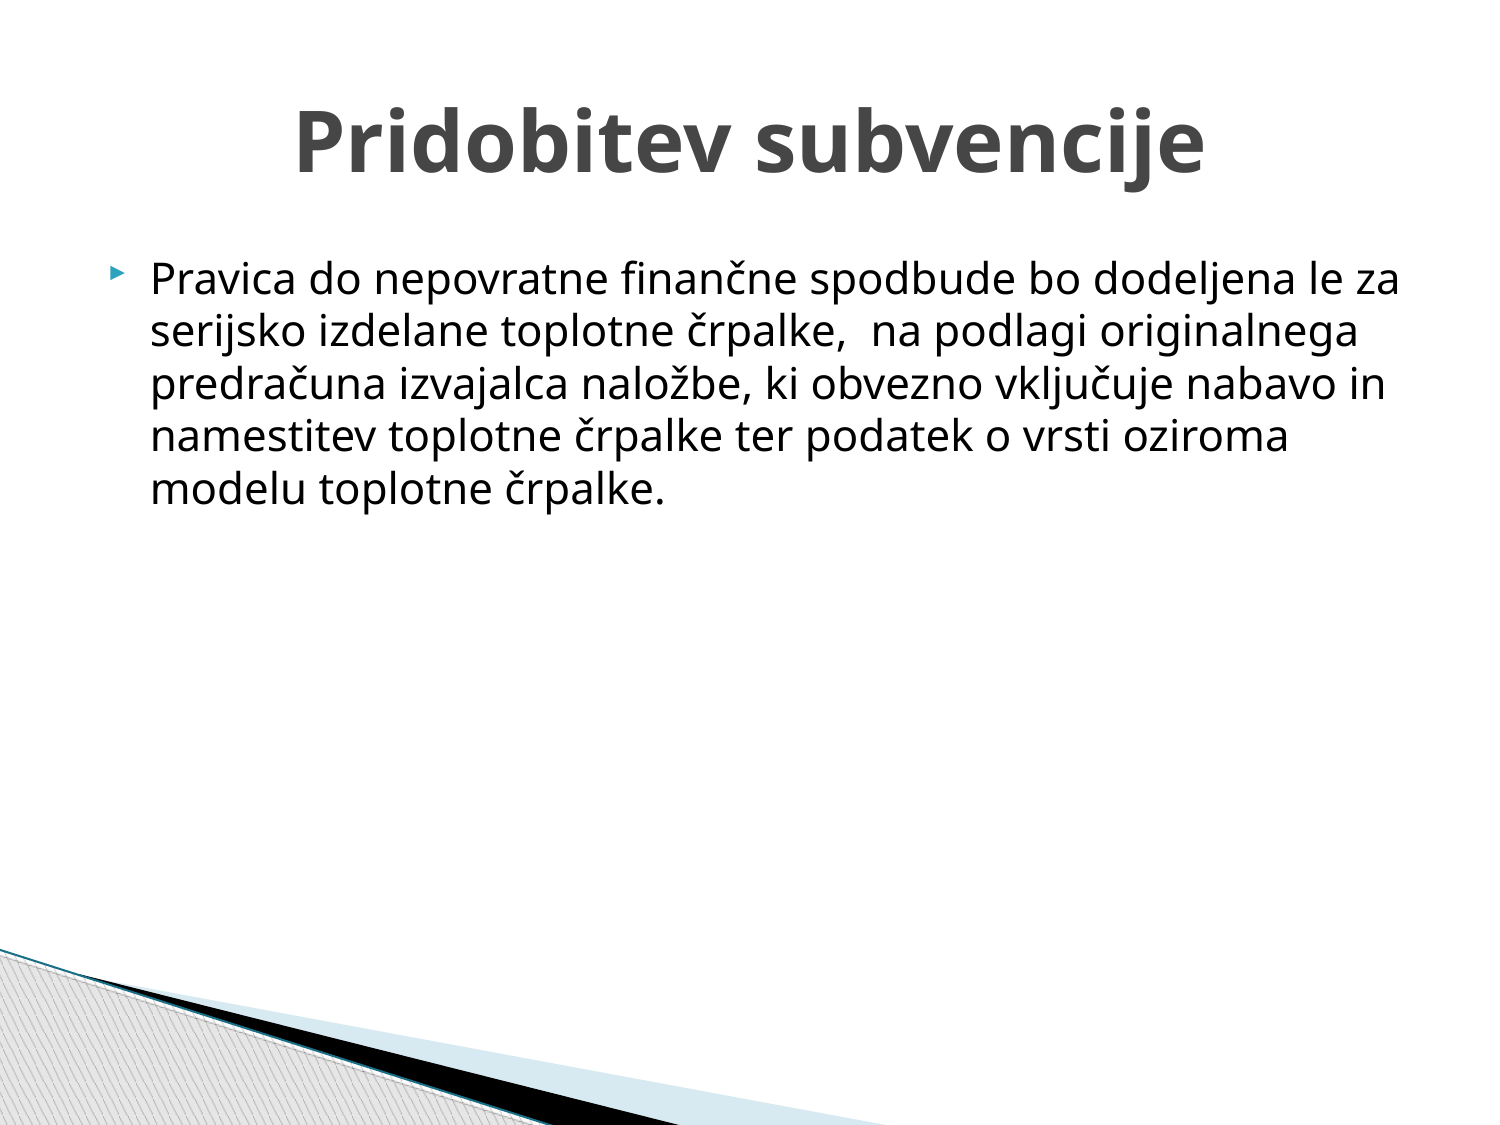

Pridobitev subvencije
# Pravica do nepovratne finančne spodbude bo dodeljena le za serijsko izdelane toplotne črpalke,  na podlagi originalnega predračuna izvajalca naložbe, ki obvezno vključuje nabavo in namestitev toplotne črpalke ter podatek o vrsti oziroma modelu toplotne črpalke.